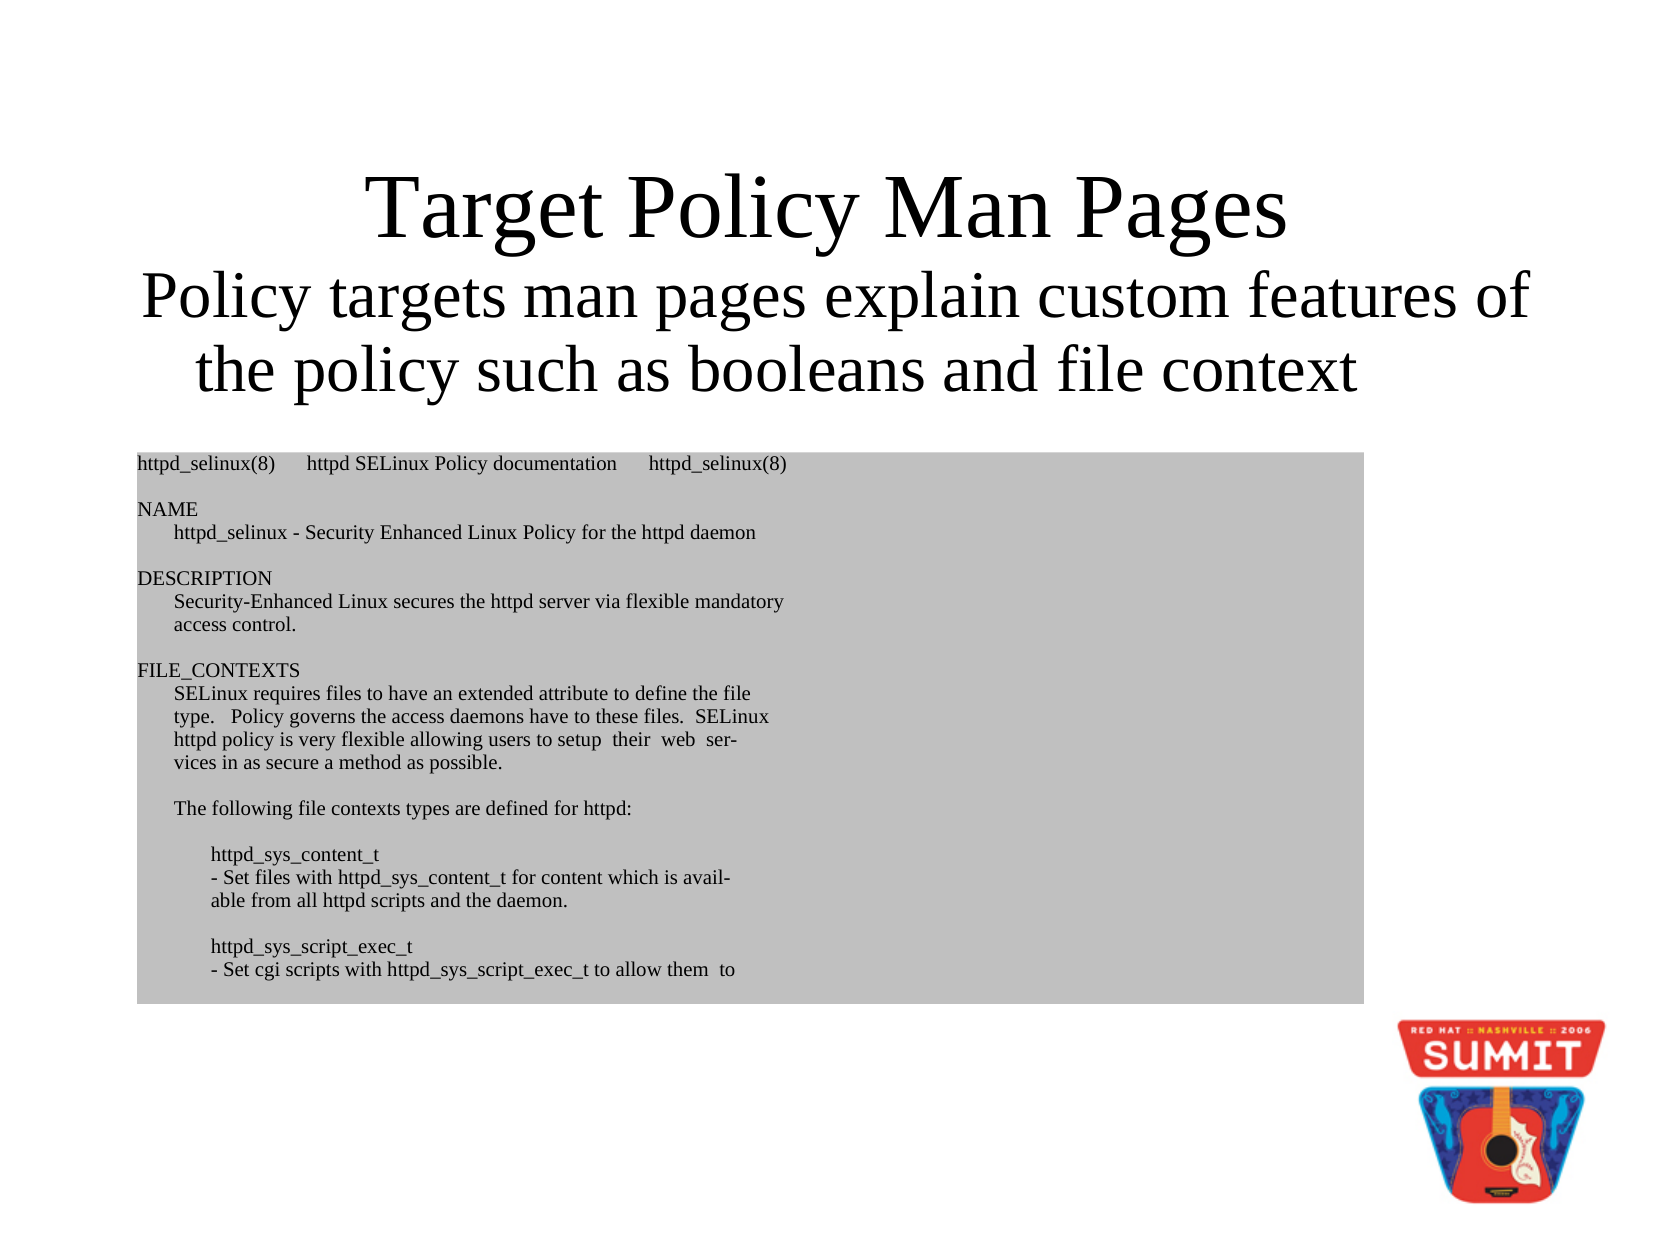

# Target Policy Man Pages
Policy targets man pages explain custom features of the policy such as booleans and file context
httpd_selinux(8) httpd SELinux Policy documentation httpd_selinux(8)
NAME
 httpd_selinux - Security Enhanced Linux Policy for the httpd daemon
DESCRIPTION
 Security-Enhanced Linux secures the httpd server via flexible mandatory
 access control.
FILE_CONTEXTS
 SELinux requires files to have an extended attribute to define the file
 type. Policy governs the access daemons have to these files. SELinux
 httpd policy is very flexible allowing users to setup their web ser-
 vices in as secure a method as possible.
 The following file contexts types are defined for httpd:
 httpd_sys_content_t
 - Set files with httpd_sys_content_t for content which is avail-
 able from all httpd scripts and the daemon.
 httpd_sys_script_exec_t
 - Set cgi scripts with httpd_sys_script_exec_t to allow them to